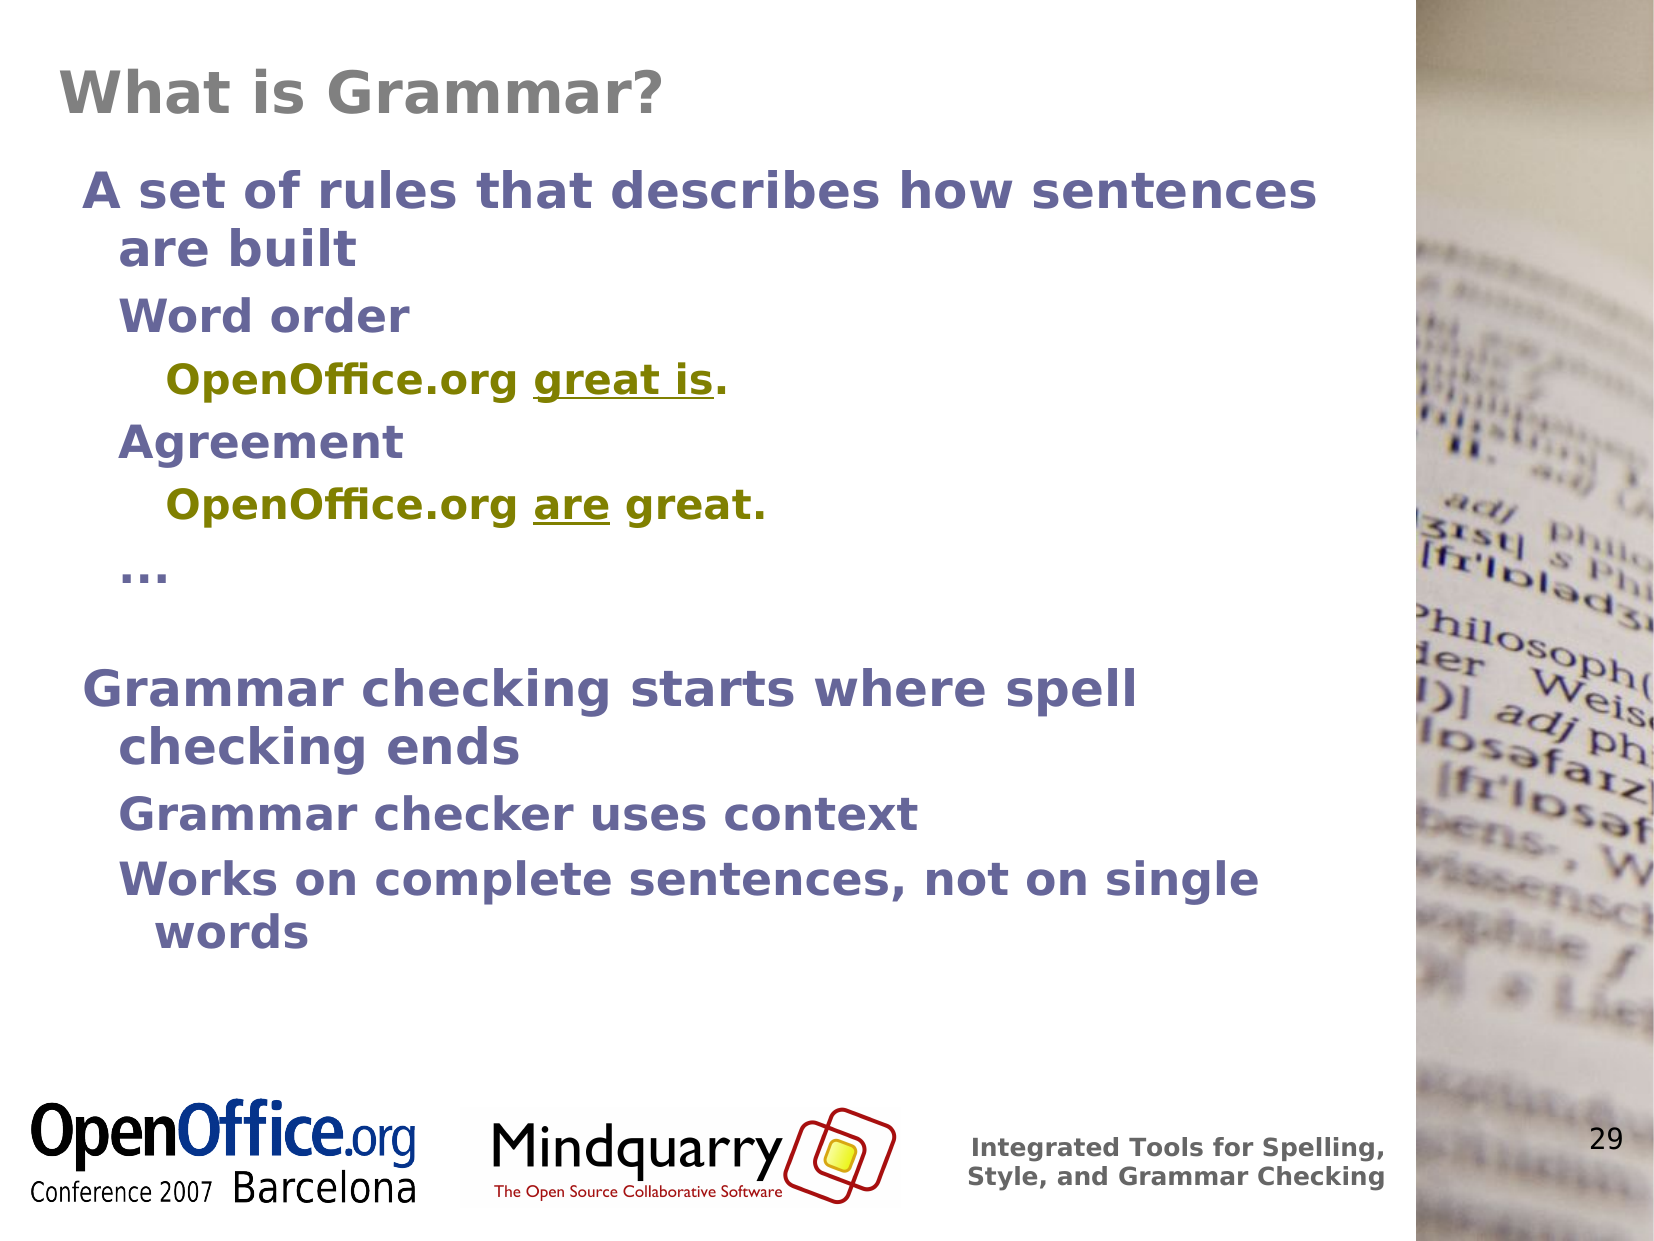

What is Grammar?
A set of rules that describes how sentences are built
Word order
OpenOffice.org great is.
Agreement
OpenOffice.org are great.
...
Grammar checking starts where spell checking ends
Grammar checker uses context
Works on complete sentences, not on single words
29
#